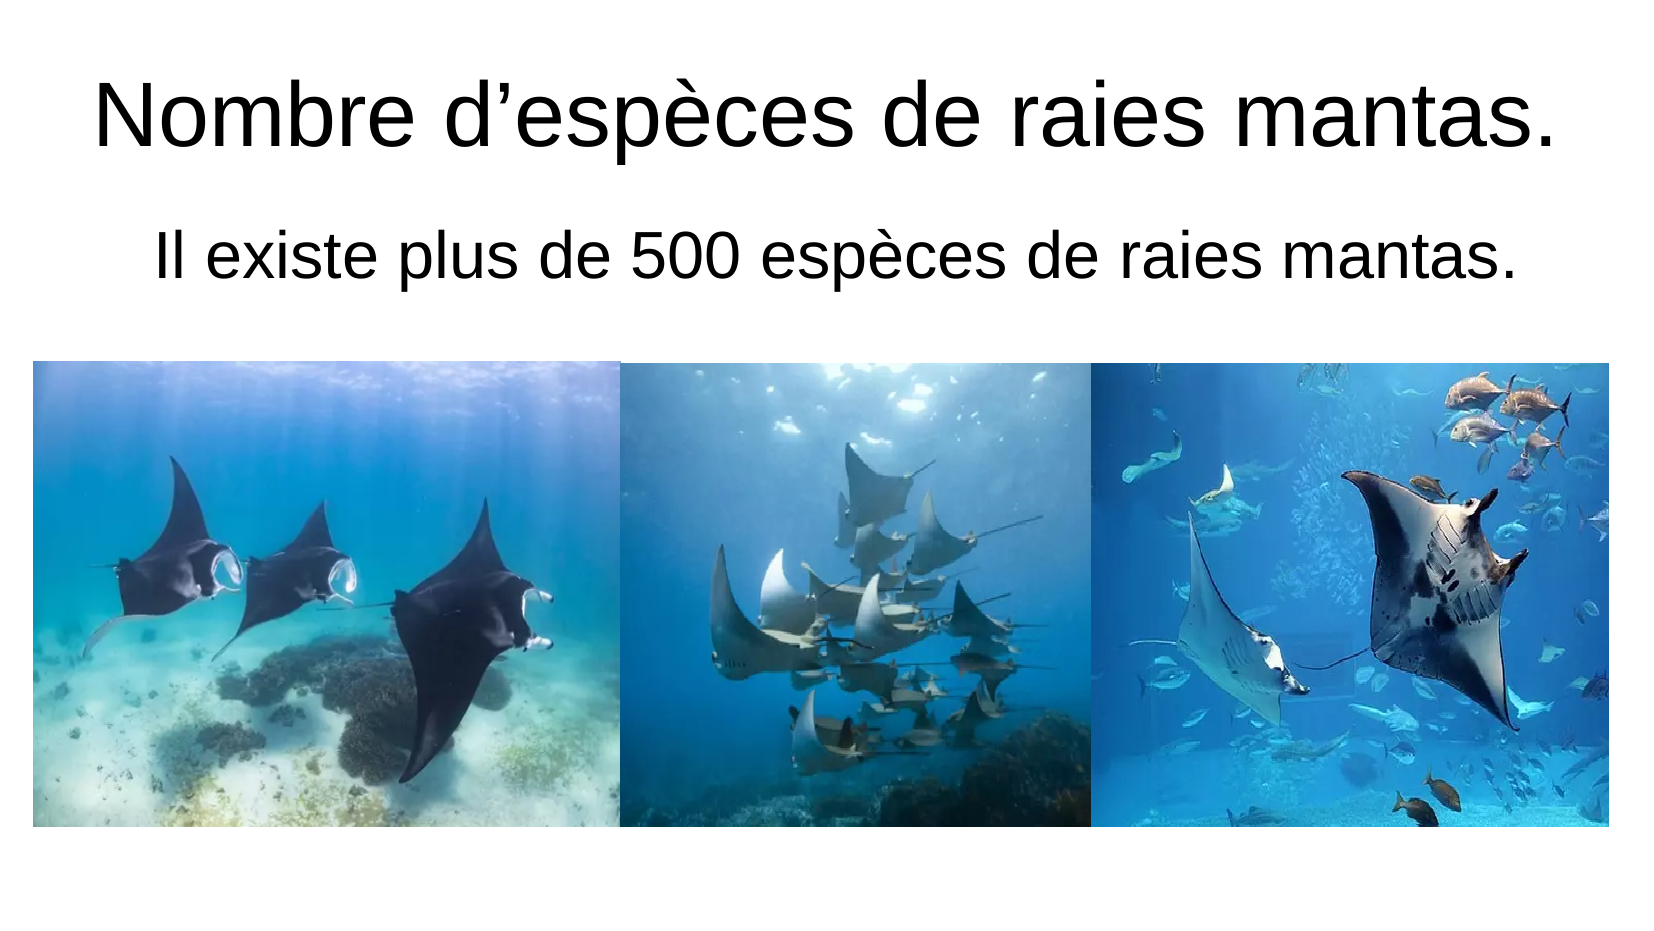

# Nombre d’espèces de raies mantas.
Il existe plus de 500 espèces de raies mantas.